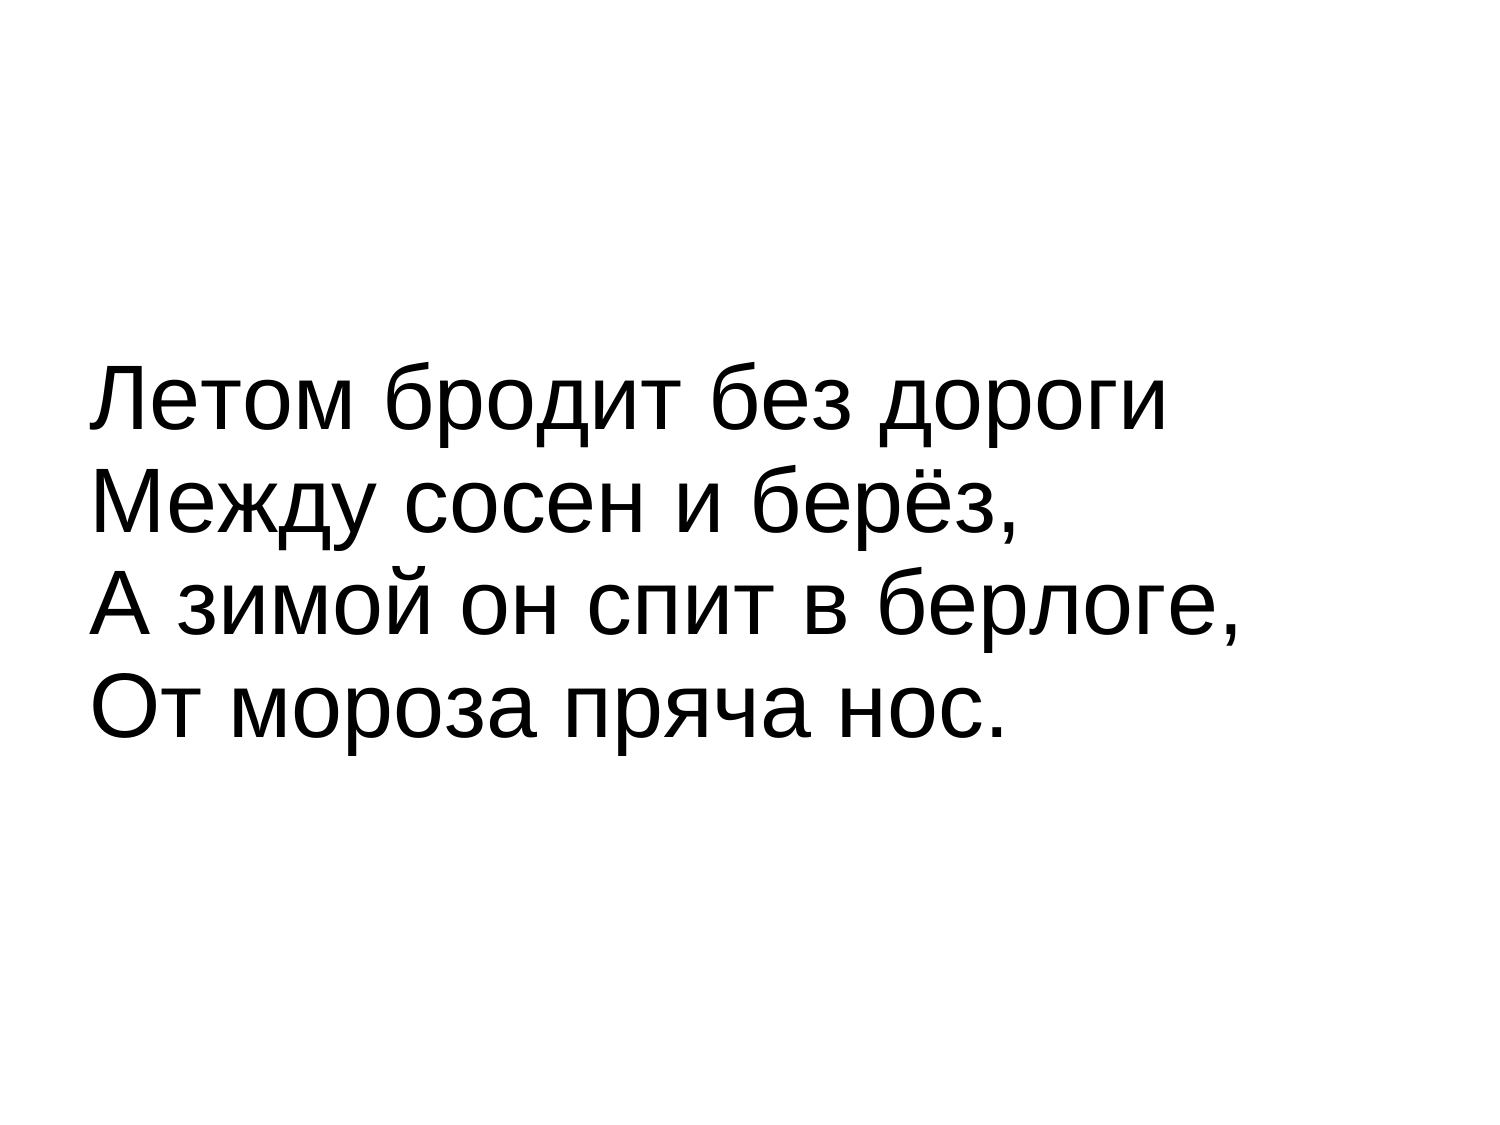

# Летом бродит без дороги Между сосен и берёз, А зимой он спит в берлоге, От мороза пряча нос.